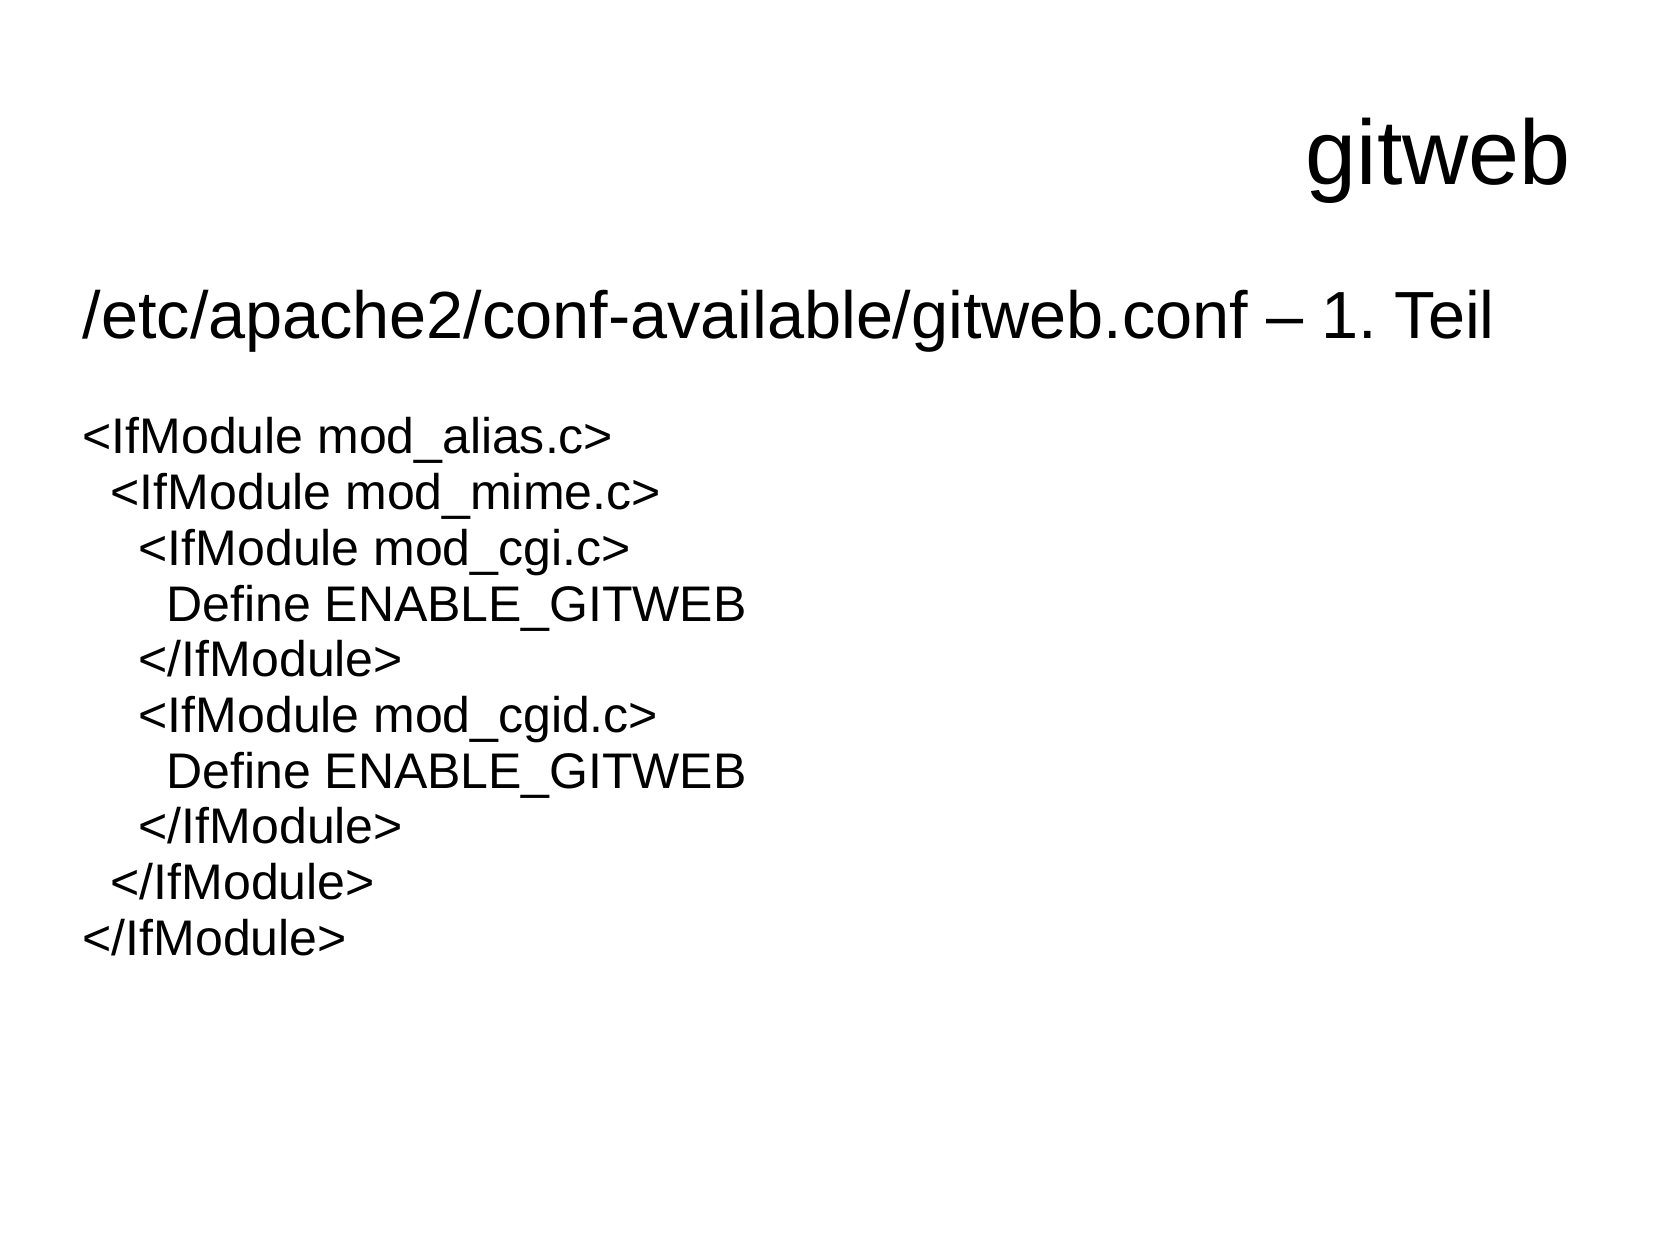

# gitweb
/etc/apache2/conf-available/gitweb.conf – 1. Teil
<IfModule mod_alias.c>
 <IfModule mod_mime.c>
 <IfModule mod_cgi.c>
 Define ENABLE_GITWEB
 </IfModule>
 <IfModule mod_cgid.c>
 Define ENABLE_GITWEB
 </IfModule>
 </IfModule>
</IfModule>